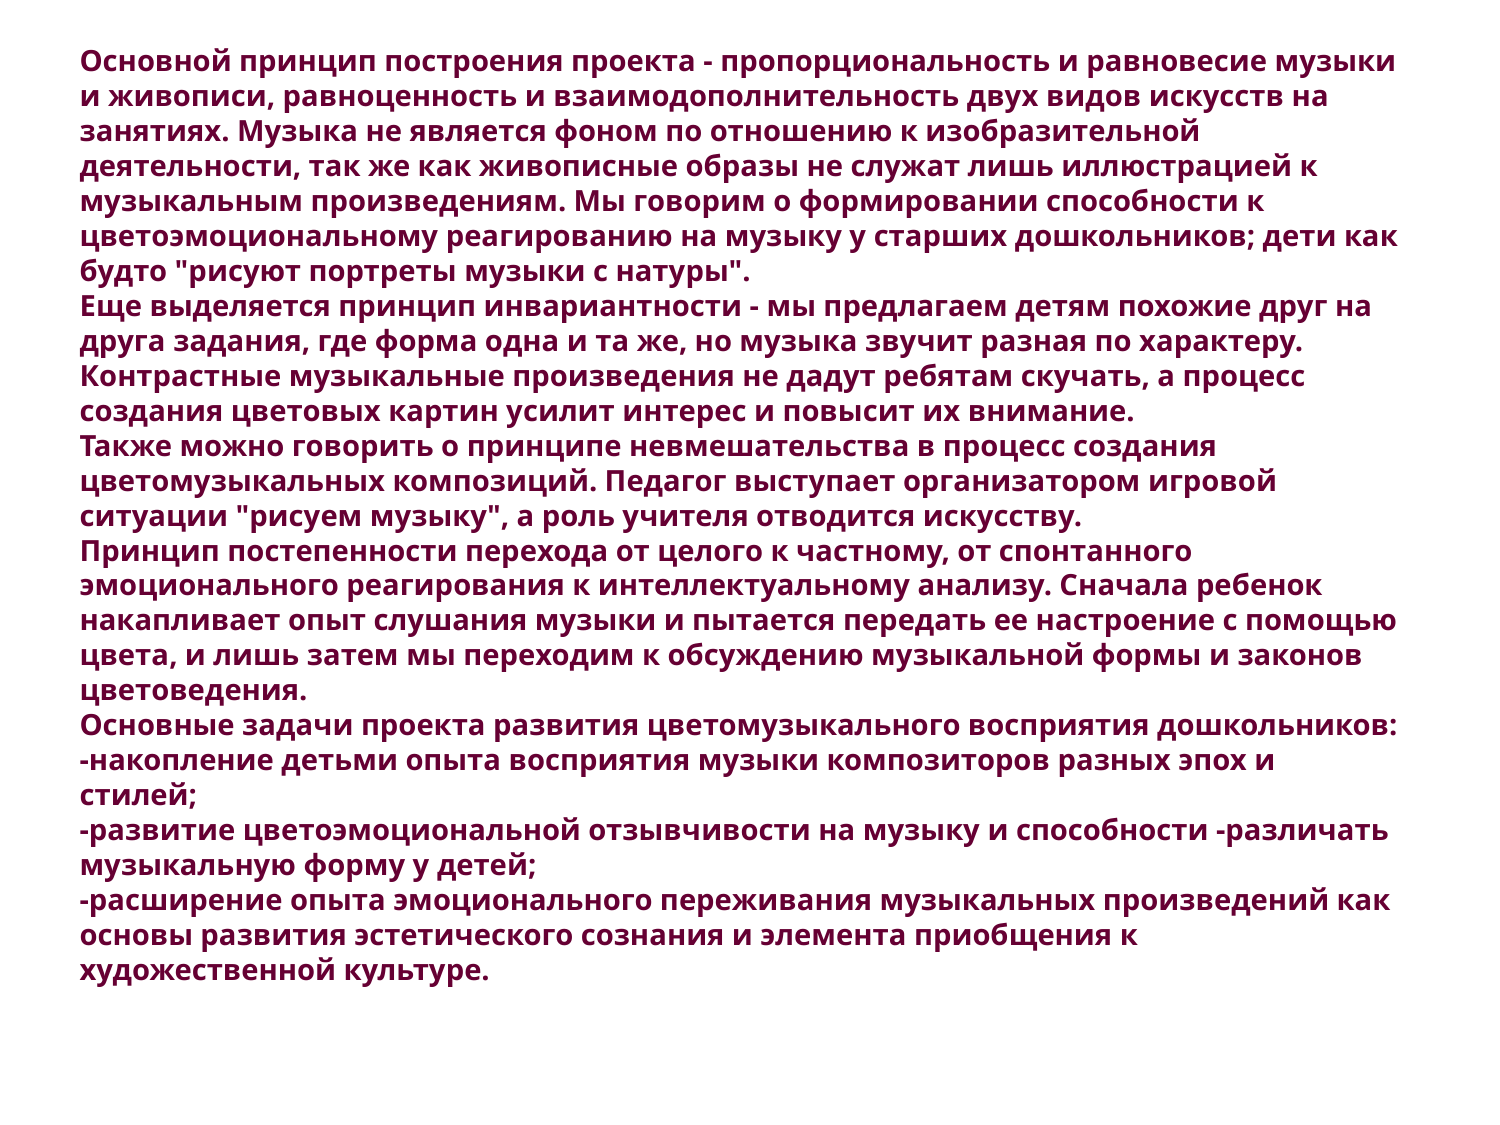

# Основной принцип построения проекта - пропорциональность и равновесие музыки и живописи, равноценность и взаимодополнительность двух видов искусств на занятиях. Музыка не является фоном по отношению к изобразительной деятельности, так же как живописные образы не служат лишь иллюстрацией к музыкальным произведениям. Мы говорим о формировании способности к цветоэмоциональному реагированию на музыку у старших дошкольников; дети как будто "рисуют портреты музыки с натуры". Еще выделяется принцип инвариантности - мы предлагаем детям похожие друг на друга задания, где форма одна и та же, но музыка звучит разная по характеру. Контрастные музыкальные произведения не дадут ребятам скучать, а процесс создания цветовых картин усилит интерес и повысит их внимание. Также можно говорить о принципе невмешательства в процесс создания цветомузыкальных композиций. Педагог выступает организатором игровой ситуации "рисуем музыку", а роль учителя отводится искусству. Принцип постепенности перехода от целого к частному, от спонтанного эмоционального реагирования к интеллектуальному анализу. Сначала ребенок накапливает опыт слушания музыки и пытается передать ее настроение с помощью цвета, и лишь затем мы переходим к обсуждению музыкальной формы и законов цветоведения. Основные задачи проекта развития цветомузыкального восприятия дошкольников: -накопление детьми опыта восприятия музыки композиторов разных эпох и стилей; -развитие цветоэмоциональной отзывчивости на музыку и способности -различать музыкальную форму у детей; -расширение опыта эмоционального переживания музыкальных произведений как основы развития эстетического сознания и элемента приобщения к художественной культуре.